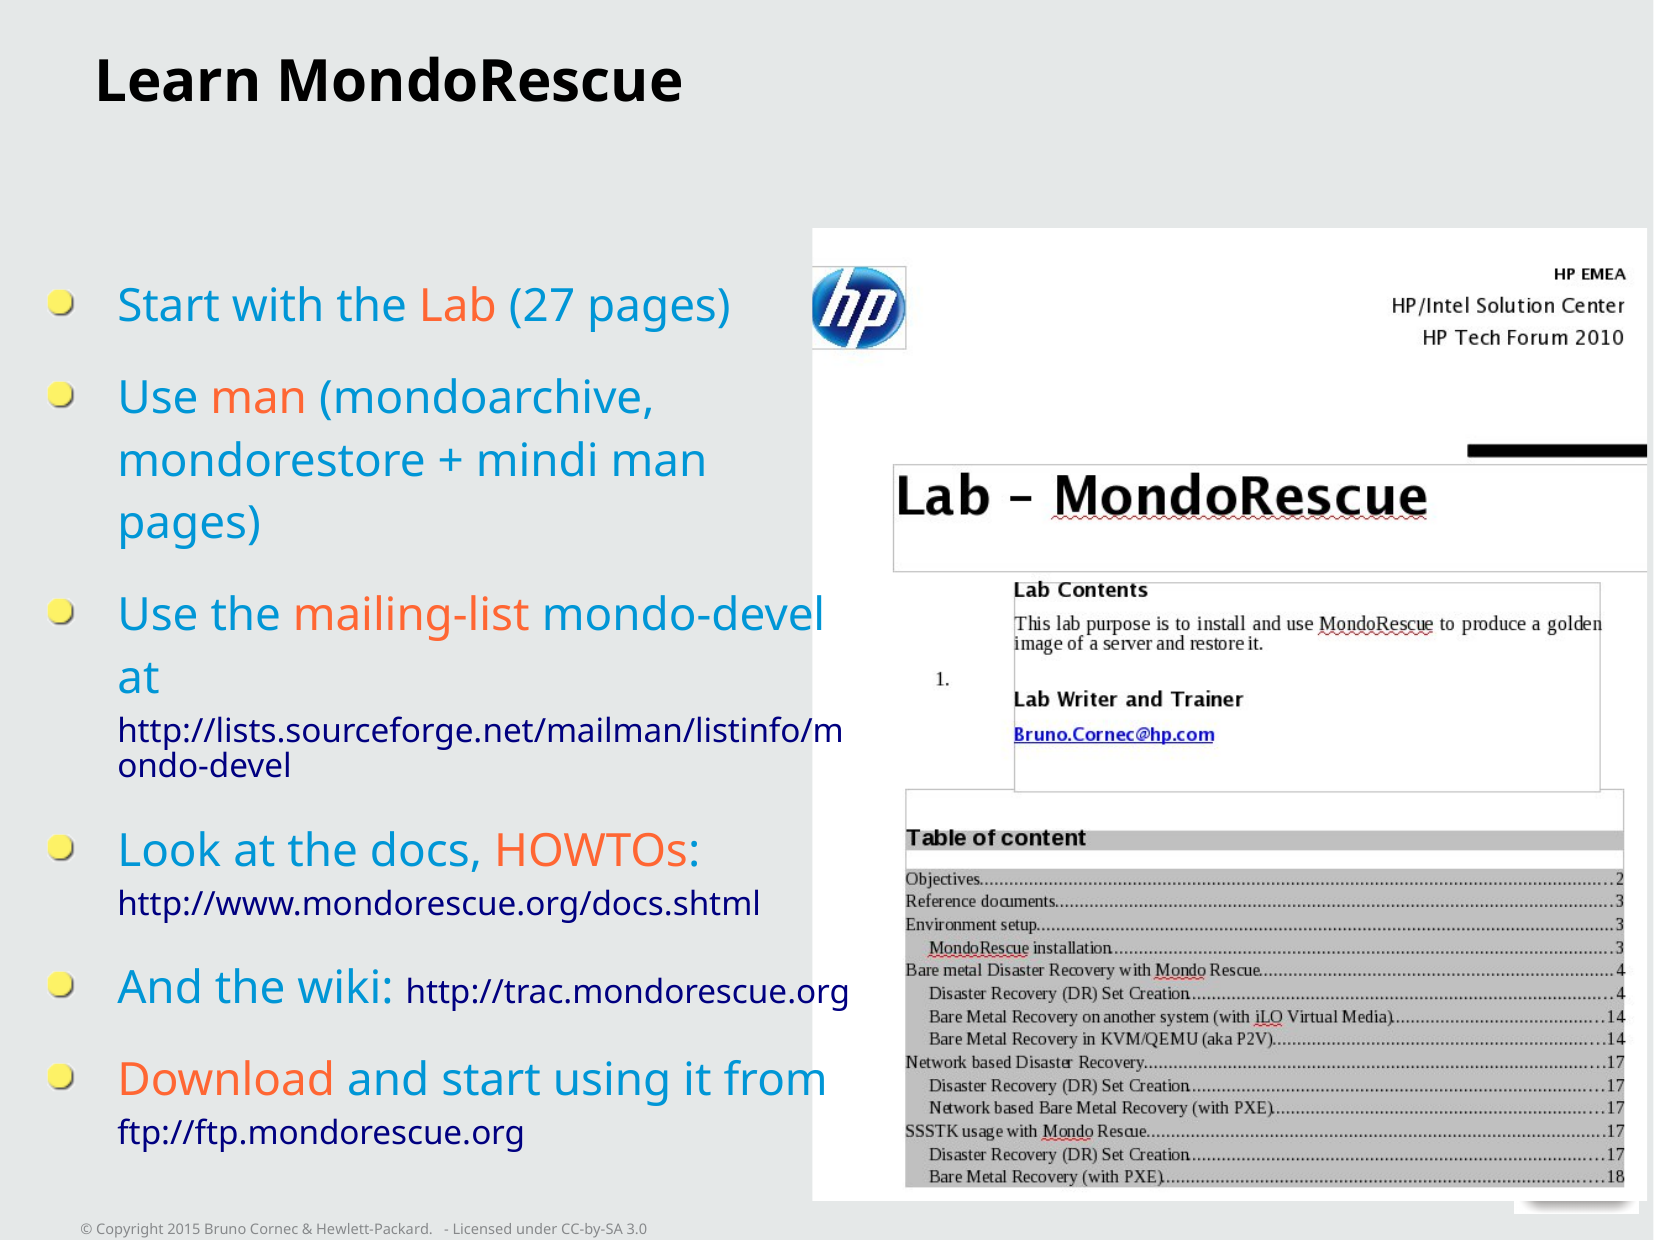

# Learn MondoRescue
Start with the Lab (27 pages)
Use man (mondoarchive, mondorestore + mindi man pages)
Use the mailing-list mondo-devel at http://lists.sourceforge.net/mailman/listinfo/mondo-devel
Look at the docs, HOWTOs: http://www.mondorescue.org/docs.shtml
And the wiki: http://trac.mondorescue.org
Download and start using it from ftp://ftp.mondorescue.org